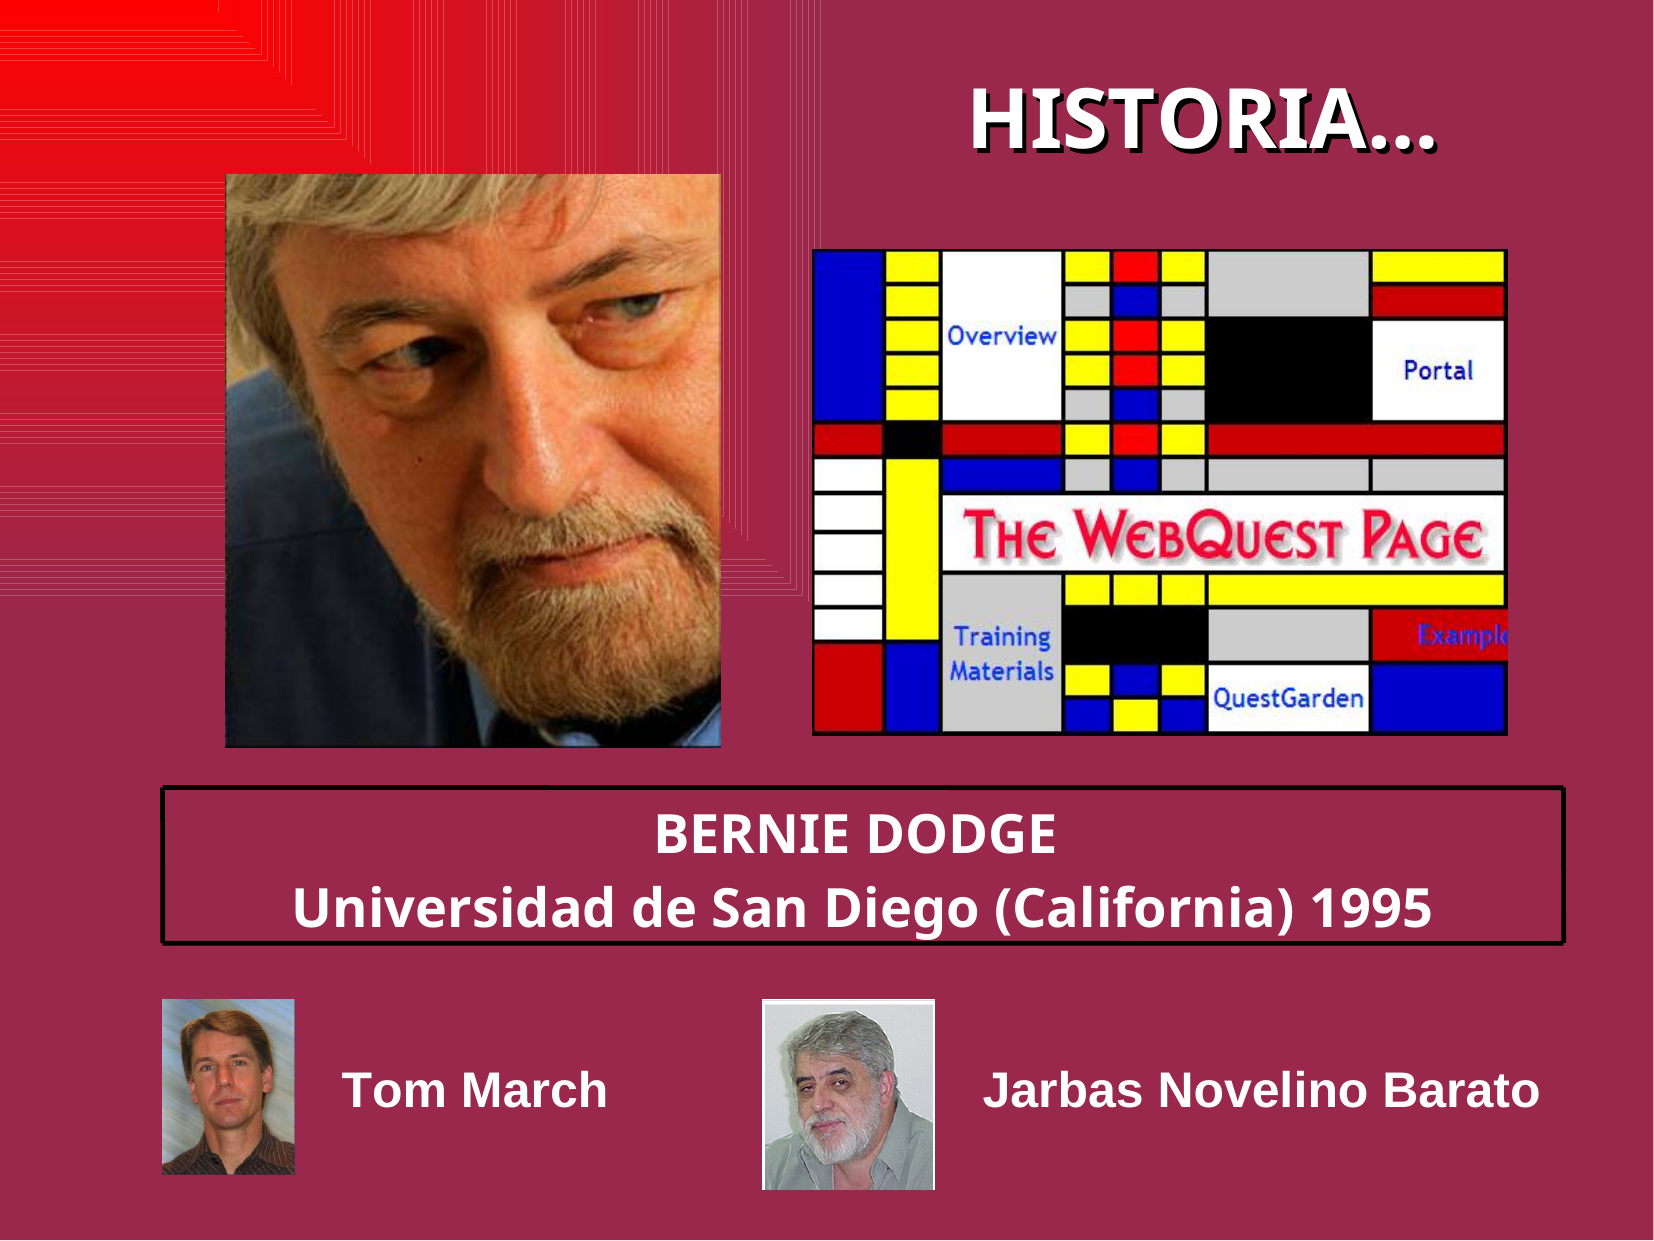

# HISTORIA…
BERNIE DODGE
Universidad de San Diego (California) 1995
Tom March
Jarbas Novelino Barato